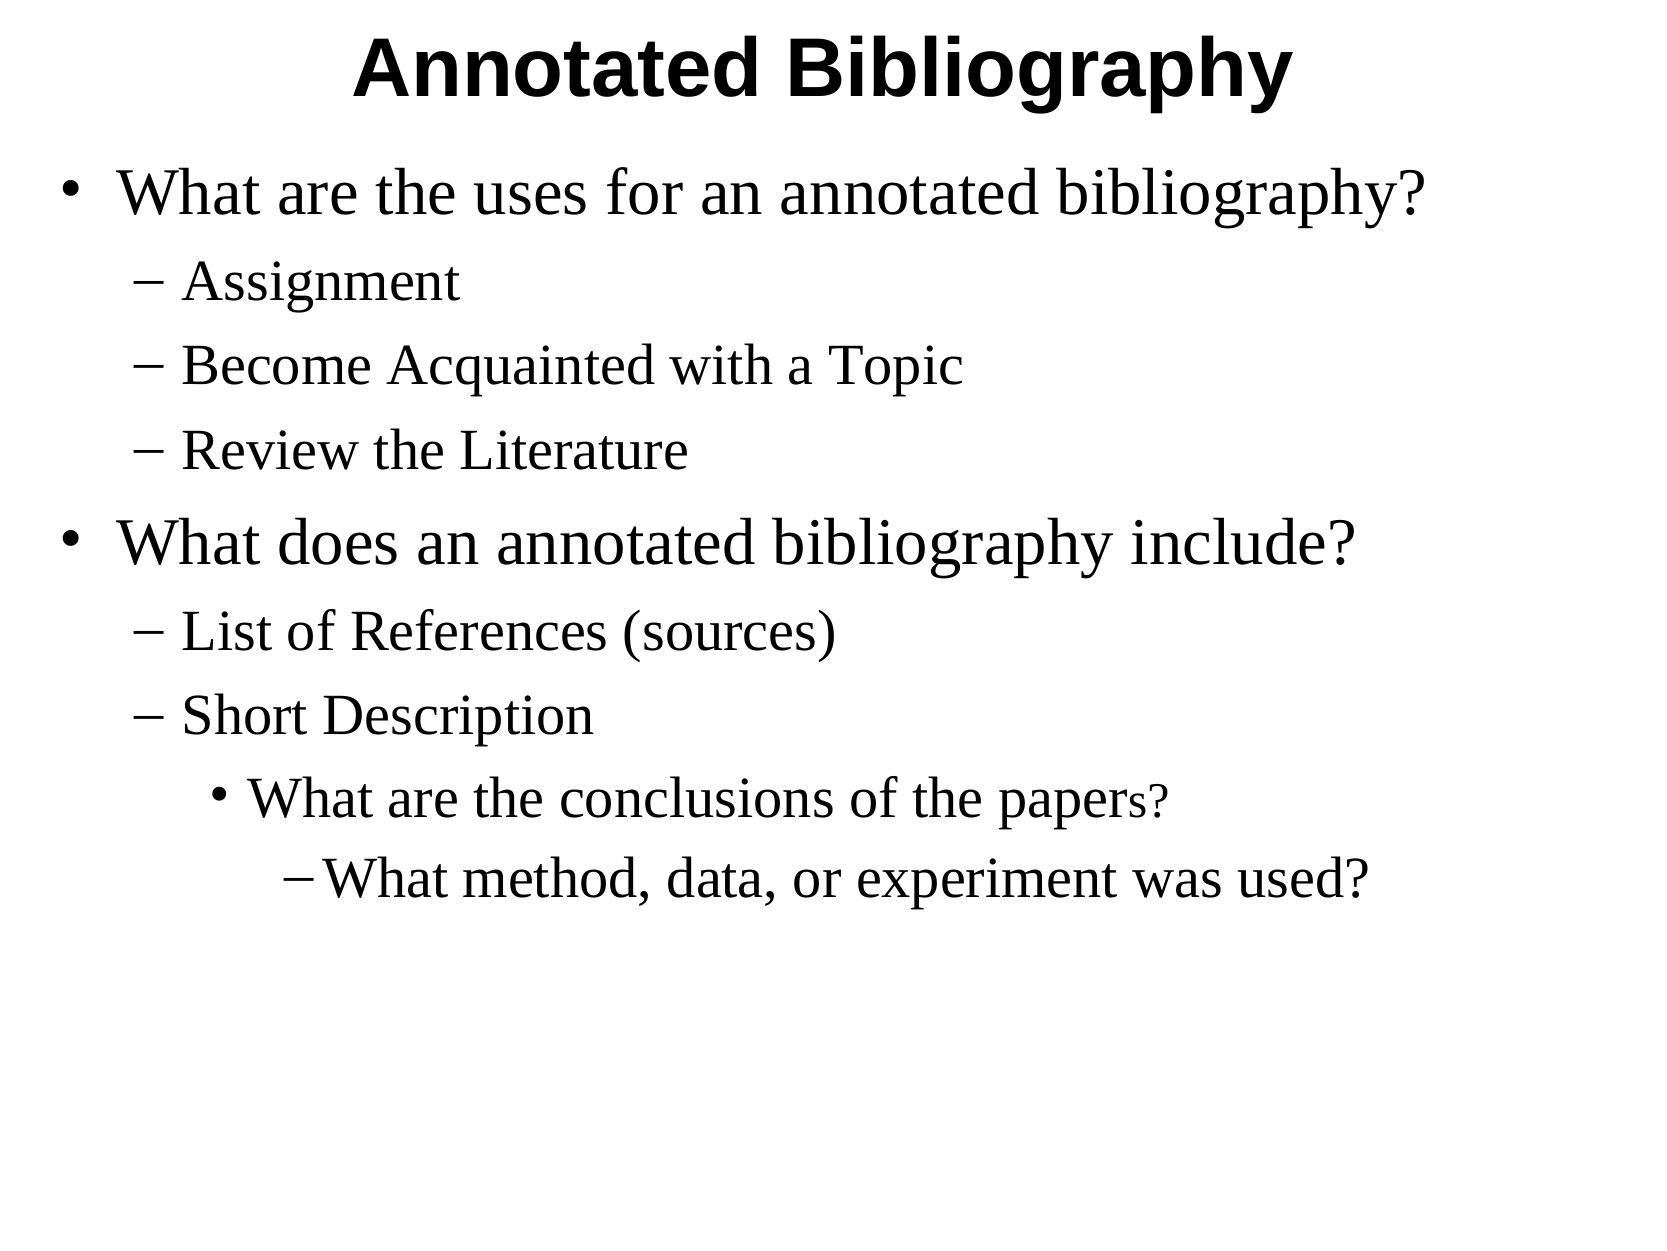

# Annotated Bibliography
What are the uses for an annotated bibliography?
Assignment
Become Acquainted with a Topic
Review the Literature
What does an annotated bibliography include?
List of References (sources)
Short Description
What are the conclusions of the papers?
What method, data, or experiment was used?